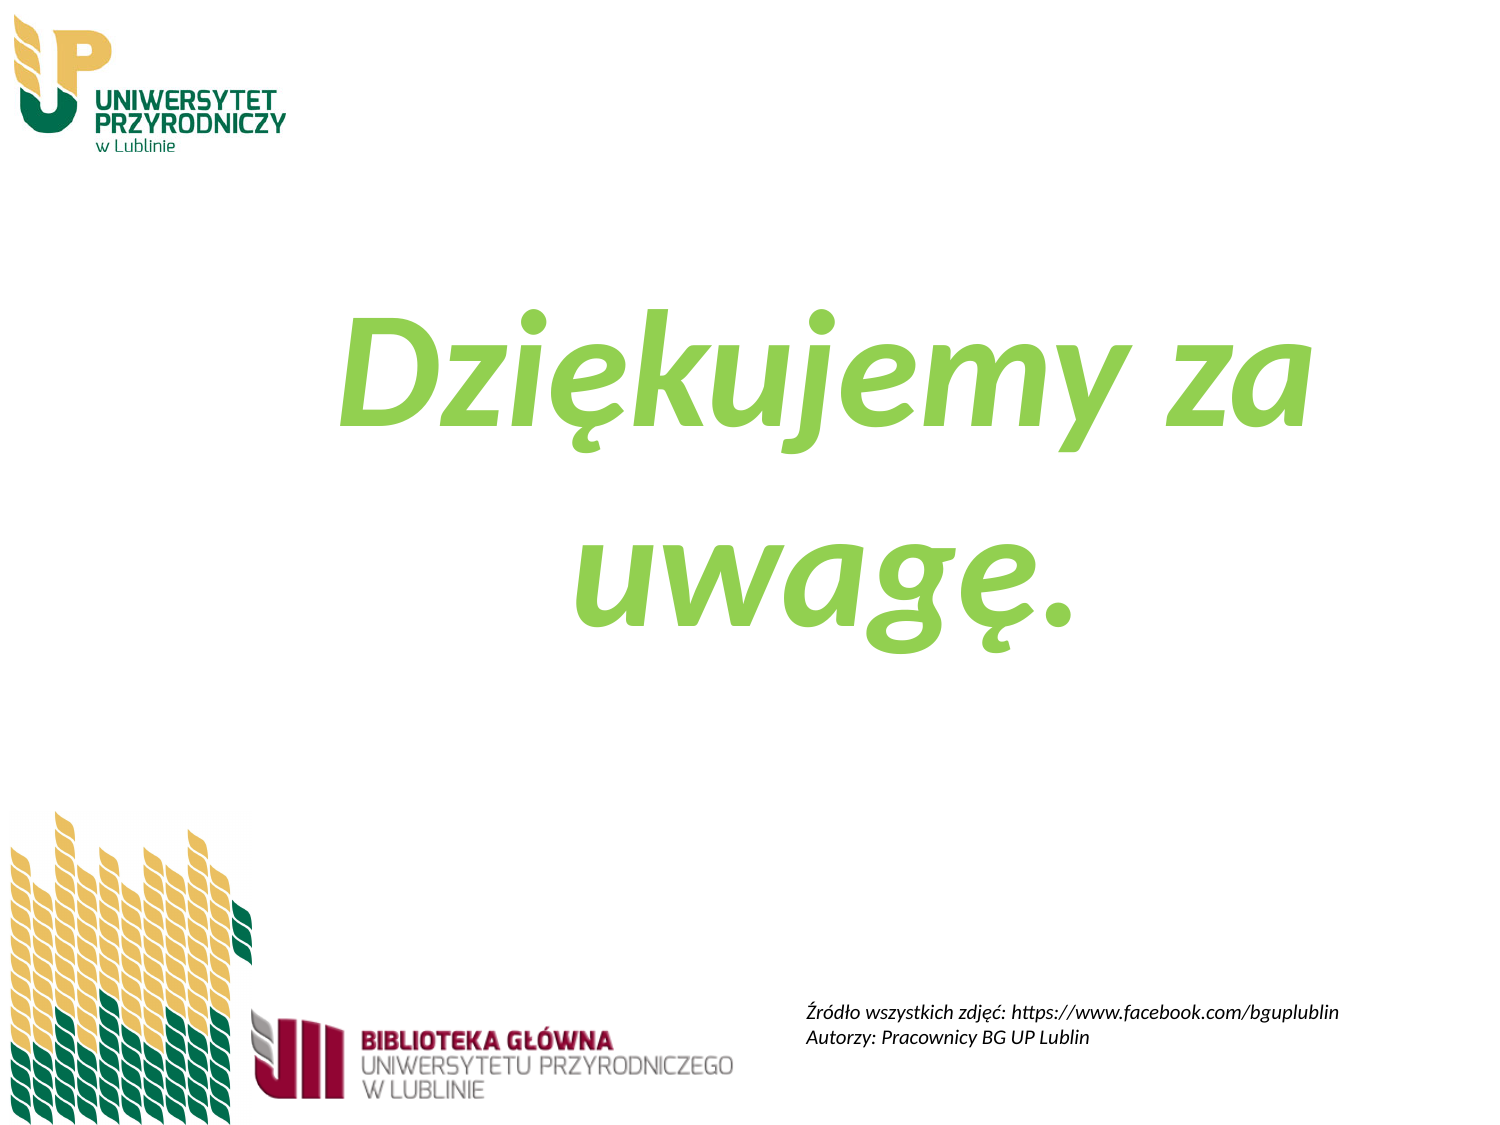

Dziękujemy za uwagę.
Źródło wszystkich zdjęć: https://www.facebook.com/bguplublin
Autorzy: Pracownicy BG UP Lublin